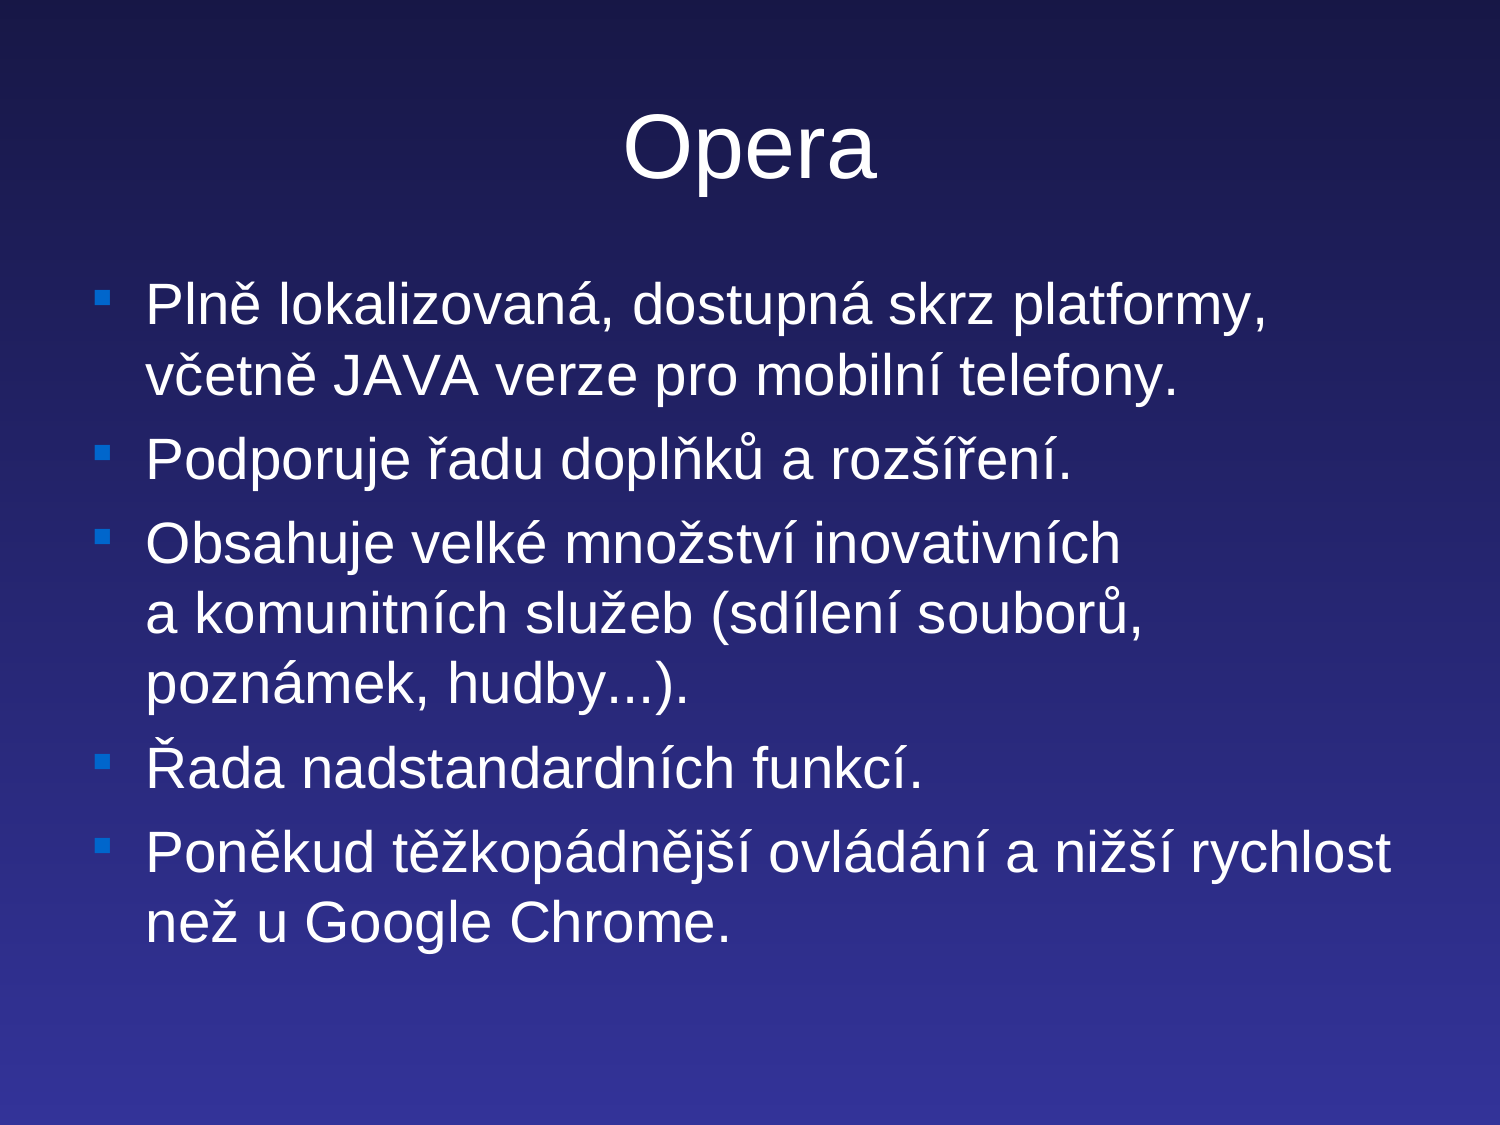

# Opera
Plně lokalizovaná, dostupná skrz platformy, včetně JAVA verze pro mobilní telefony.
Podporuje řadu doplňků a rozšíření.
Obsahuje velké množství inovativních
a komunitních služeb (sdílení souborů, poznámek, hudby...).
Řada nadstandardních funkcí.
Poněkud těžkopádnější ovládání a nižší rychlost než u Google Chrome.